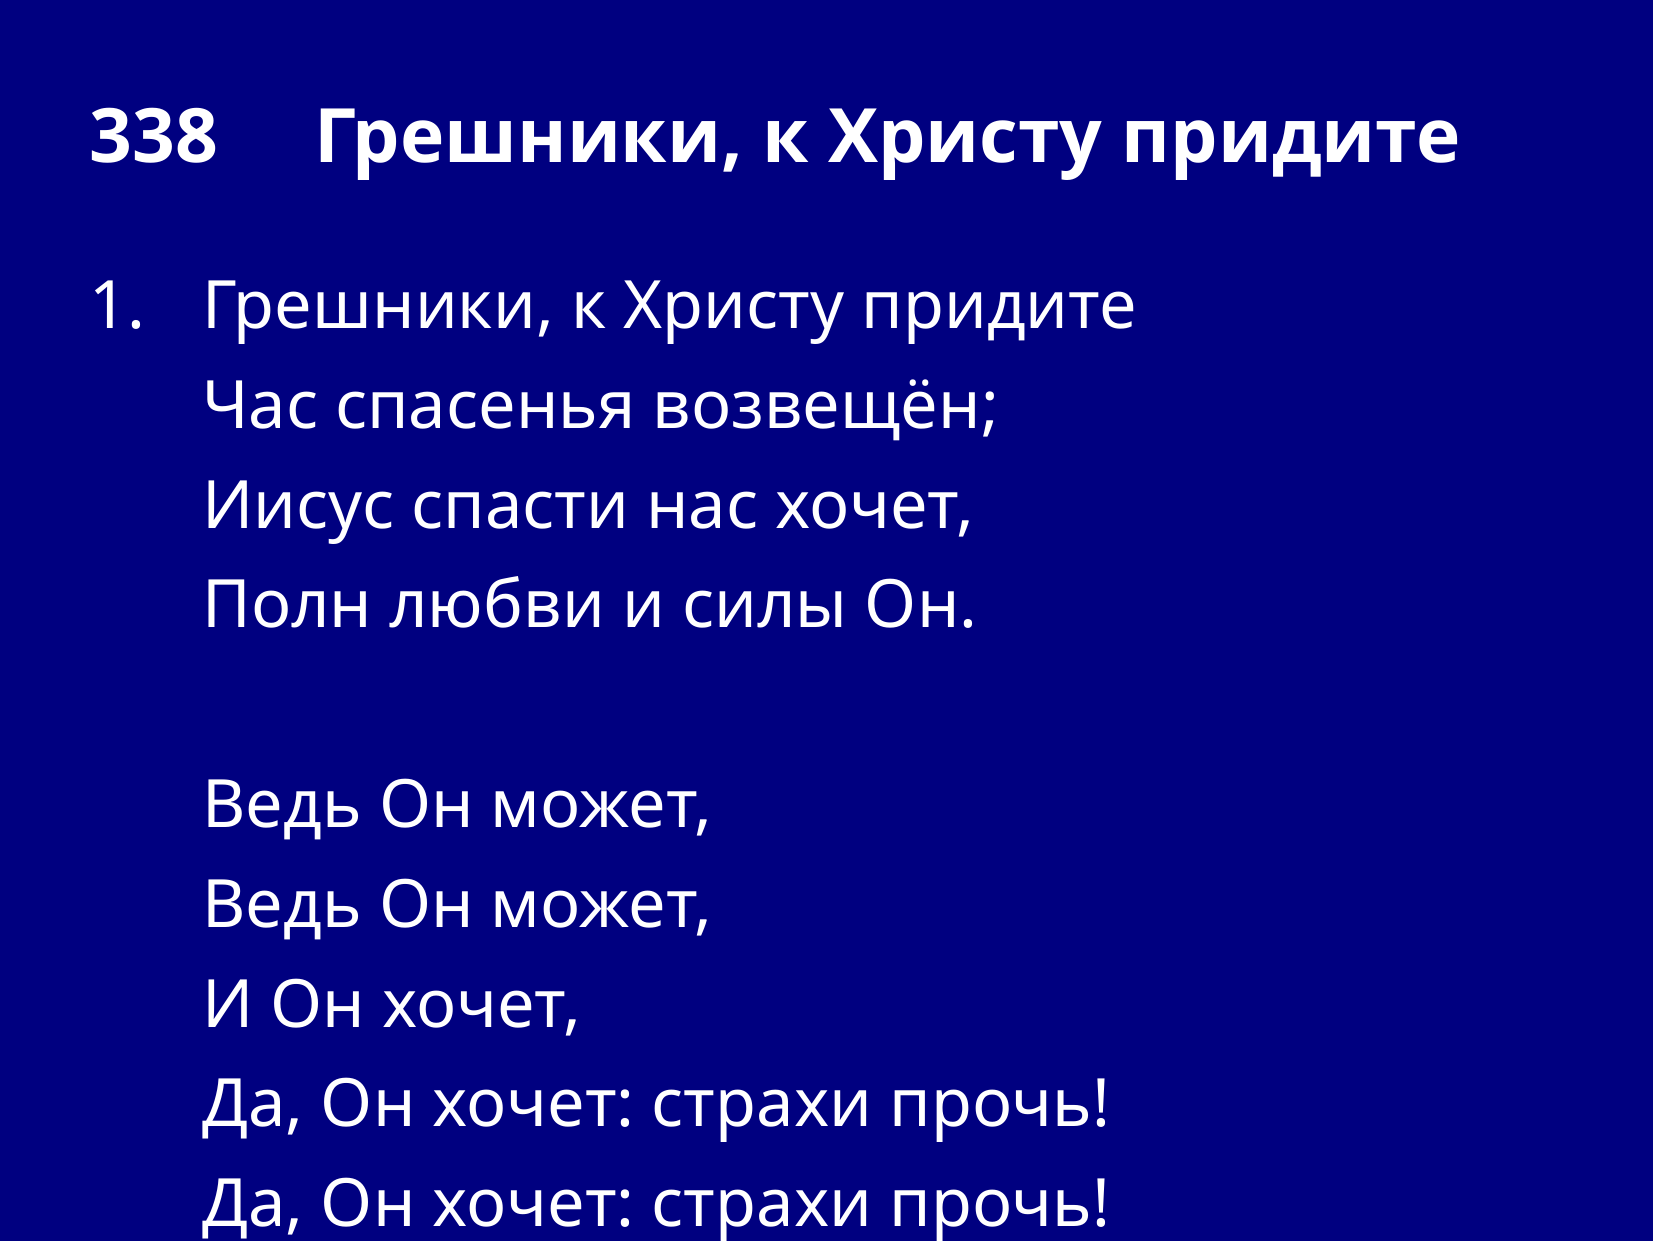

338	Грешники, к Христу придите
1.	Грешники, к Христу придите
	Час спасенья возвещён;
	Иисус спасти нас хочет,
	Полн любви и силы Он.
	Ведь Он может,
	Ведь Он может,
	И Он хочет,
	Да, Он хочет: страхи прочь!
	Да, Он хочет: страхи прочь!